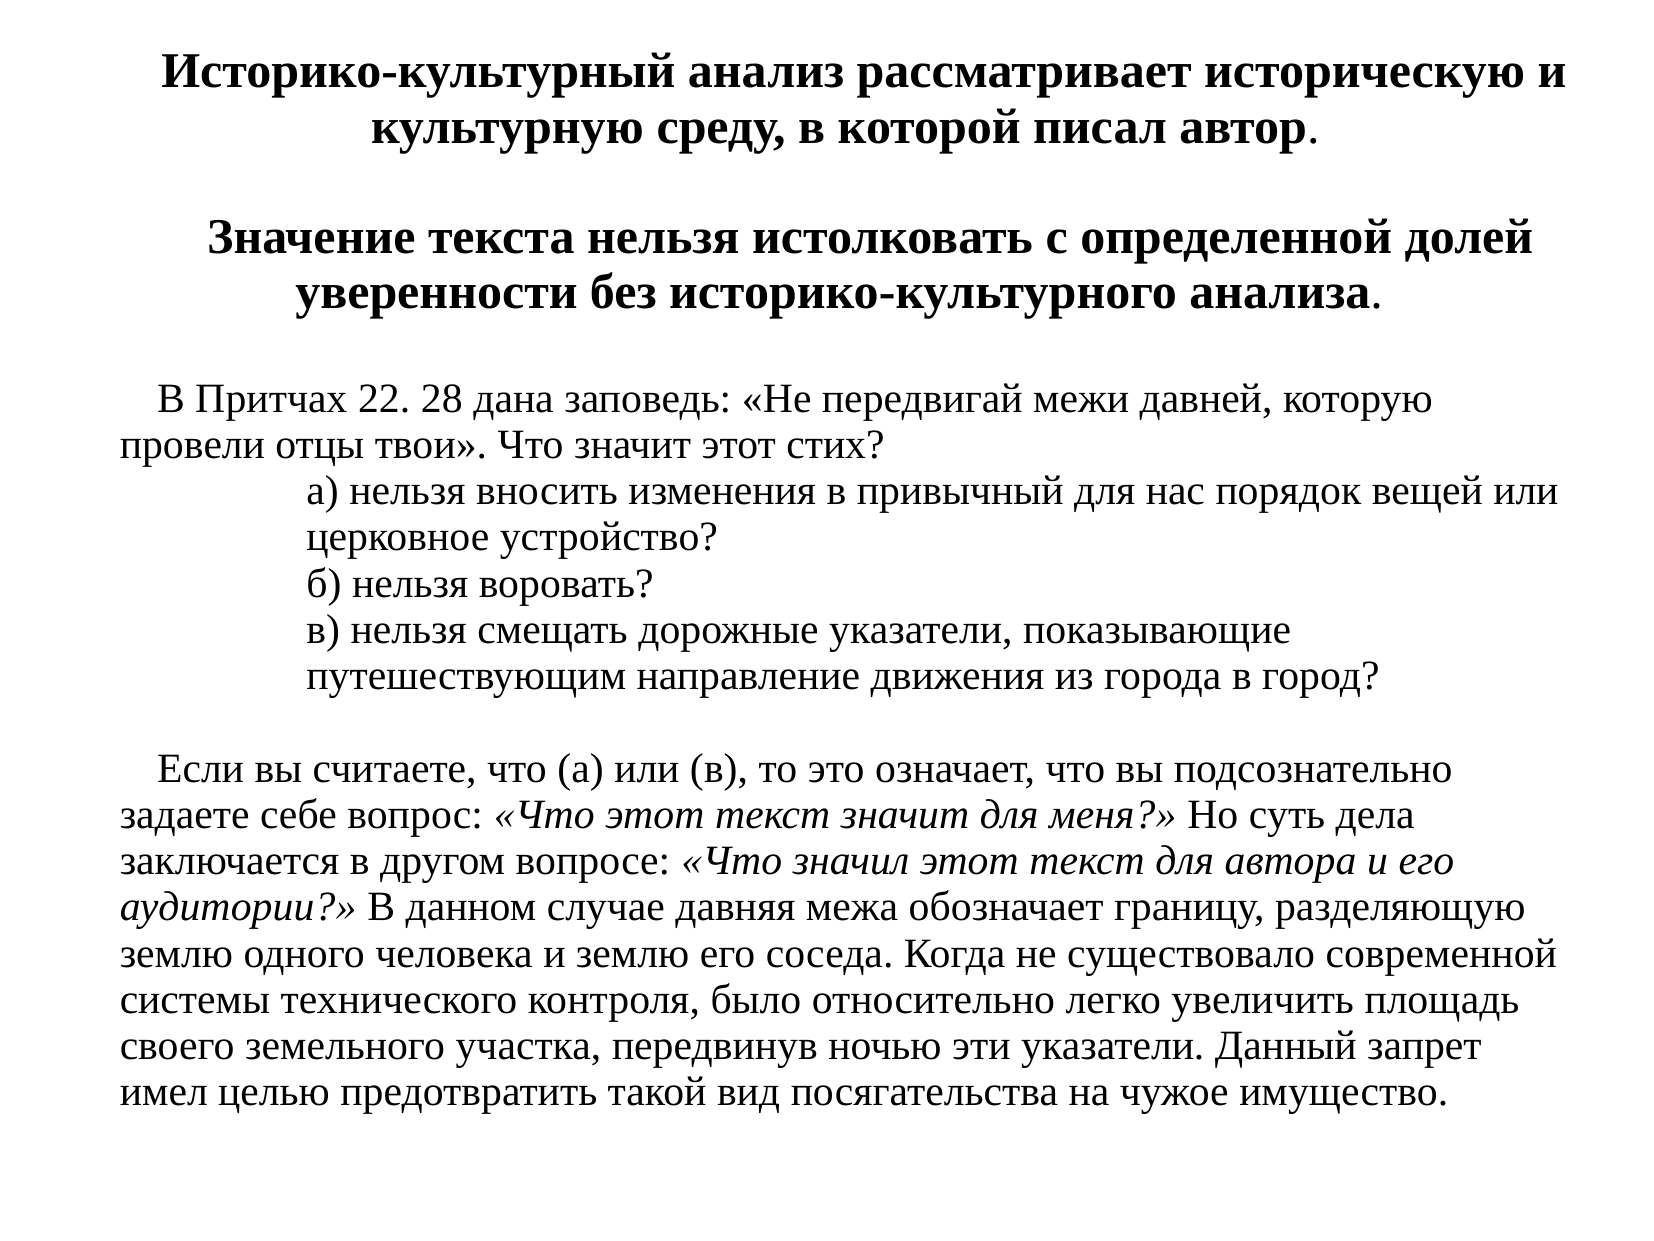

# Историко-культурный анализ рассматривает историческую и культурную среду, в которой писал автор.
 Значение текста нельзя истолковать с определенной долей уверенности без историко-культурного анализа.
В Притчах 22. 28 дана заповедь: «Не передвигай межи давней, которую провели отцы твои». Что значит этот стих?
	а) нельзя вносить изменения в привычный для нас порядок вещей или 	церковное устройство?
	б) нельзя воровать?
	в) нельзя смещать дорожные указатели, показывающие 				путешествующим направление движения из города в город?
Если вы считаете, что (а) или (в), то это означает, что вы подсознательно задаете себе вопрос: «Что этот текст значит для меня?» Но суть дела заключается в другом вопросе: «Что значил этот текст для автора и его аудитории?» В данном случае давняя межа обозначает границу, разделяющую землю одного человека и землю его соседа. Когда не существовало современной системы технического контроля, было относительно легко увеличить площадь своего земельного участка, передвинув ночью эти указатели. Данный запрет имел целью предотвратить такой вид посягательства на чужое имущество.